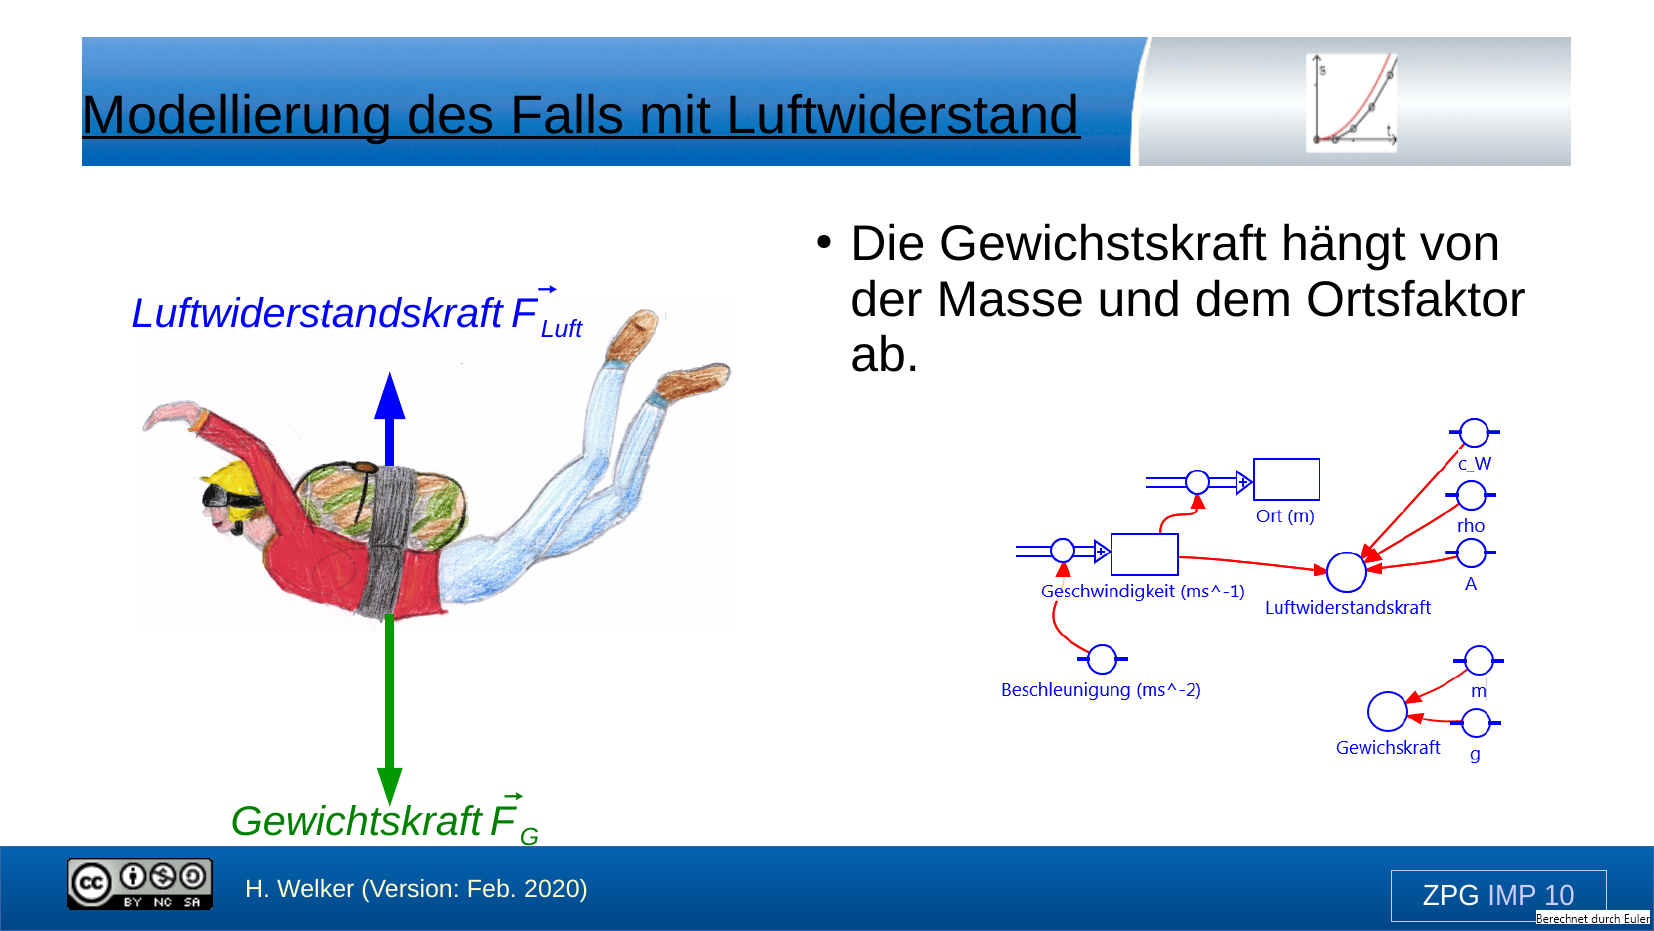

# Modellierung des Falls mit Luftwiderstand
Die Gewichstskraft hängt von der Masse und dem Ortsfaktor ab.